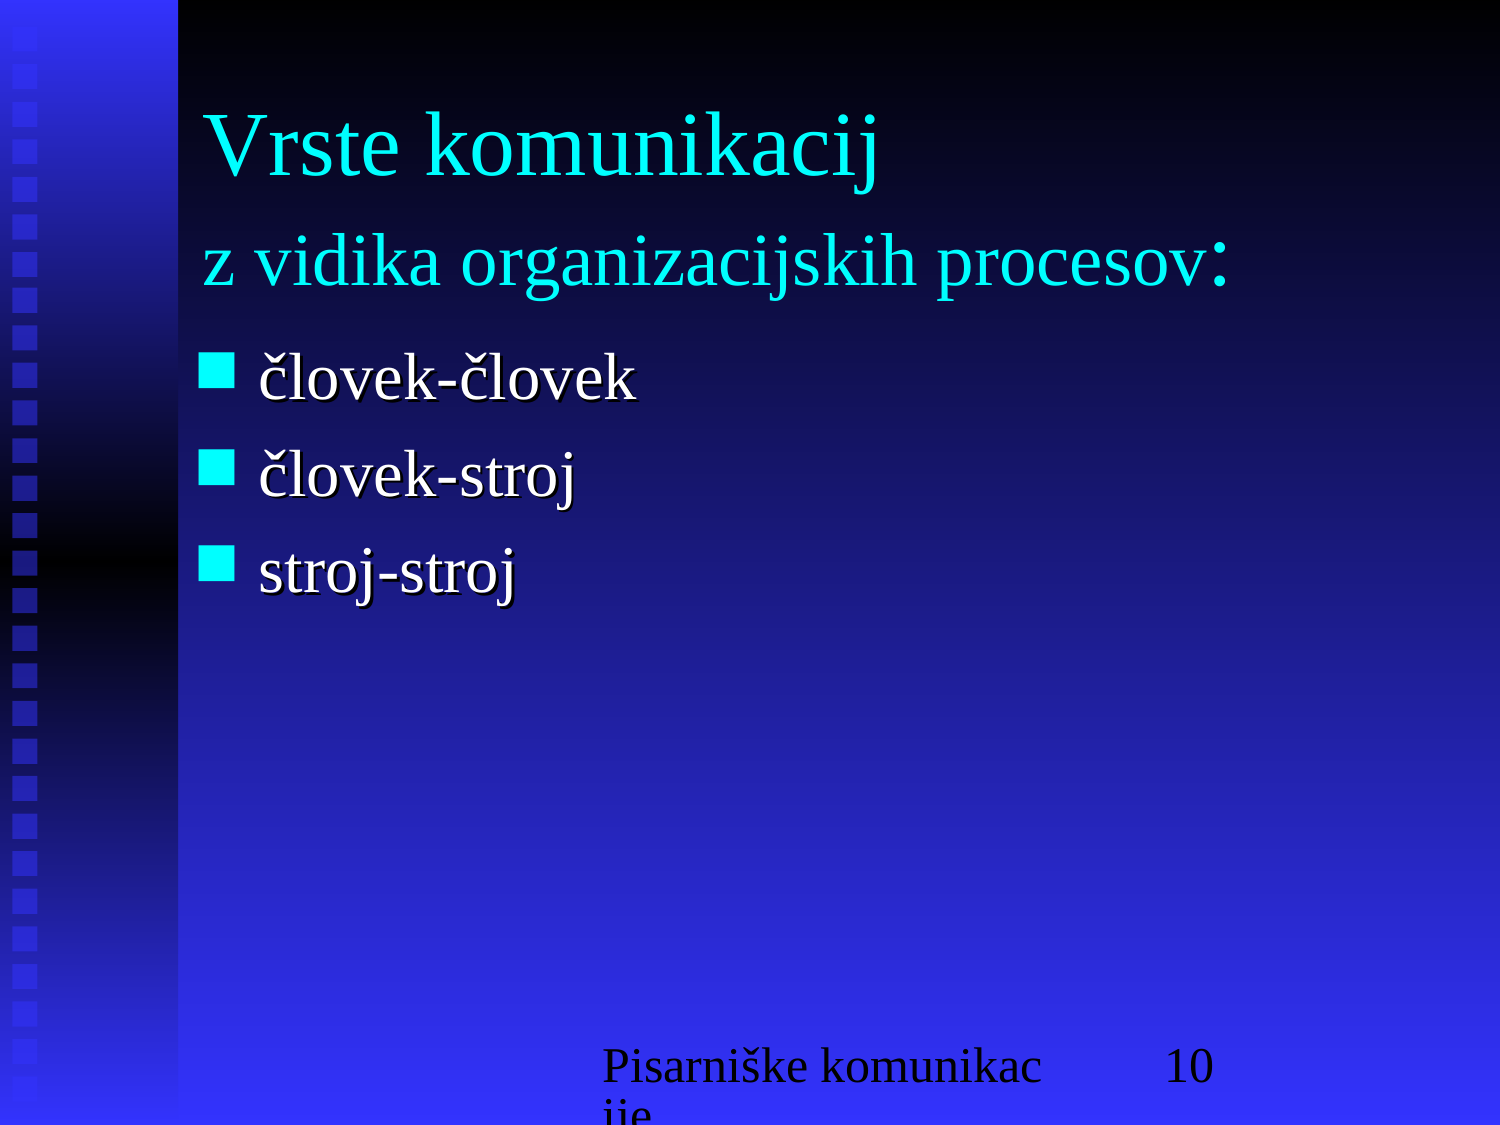

# Vrste komunikacij z vidika organizacijskih procesov:
človek-človek
človek-stroj
stroj-stroj
Pisarniške komunikacije
10